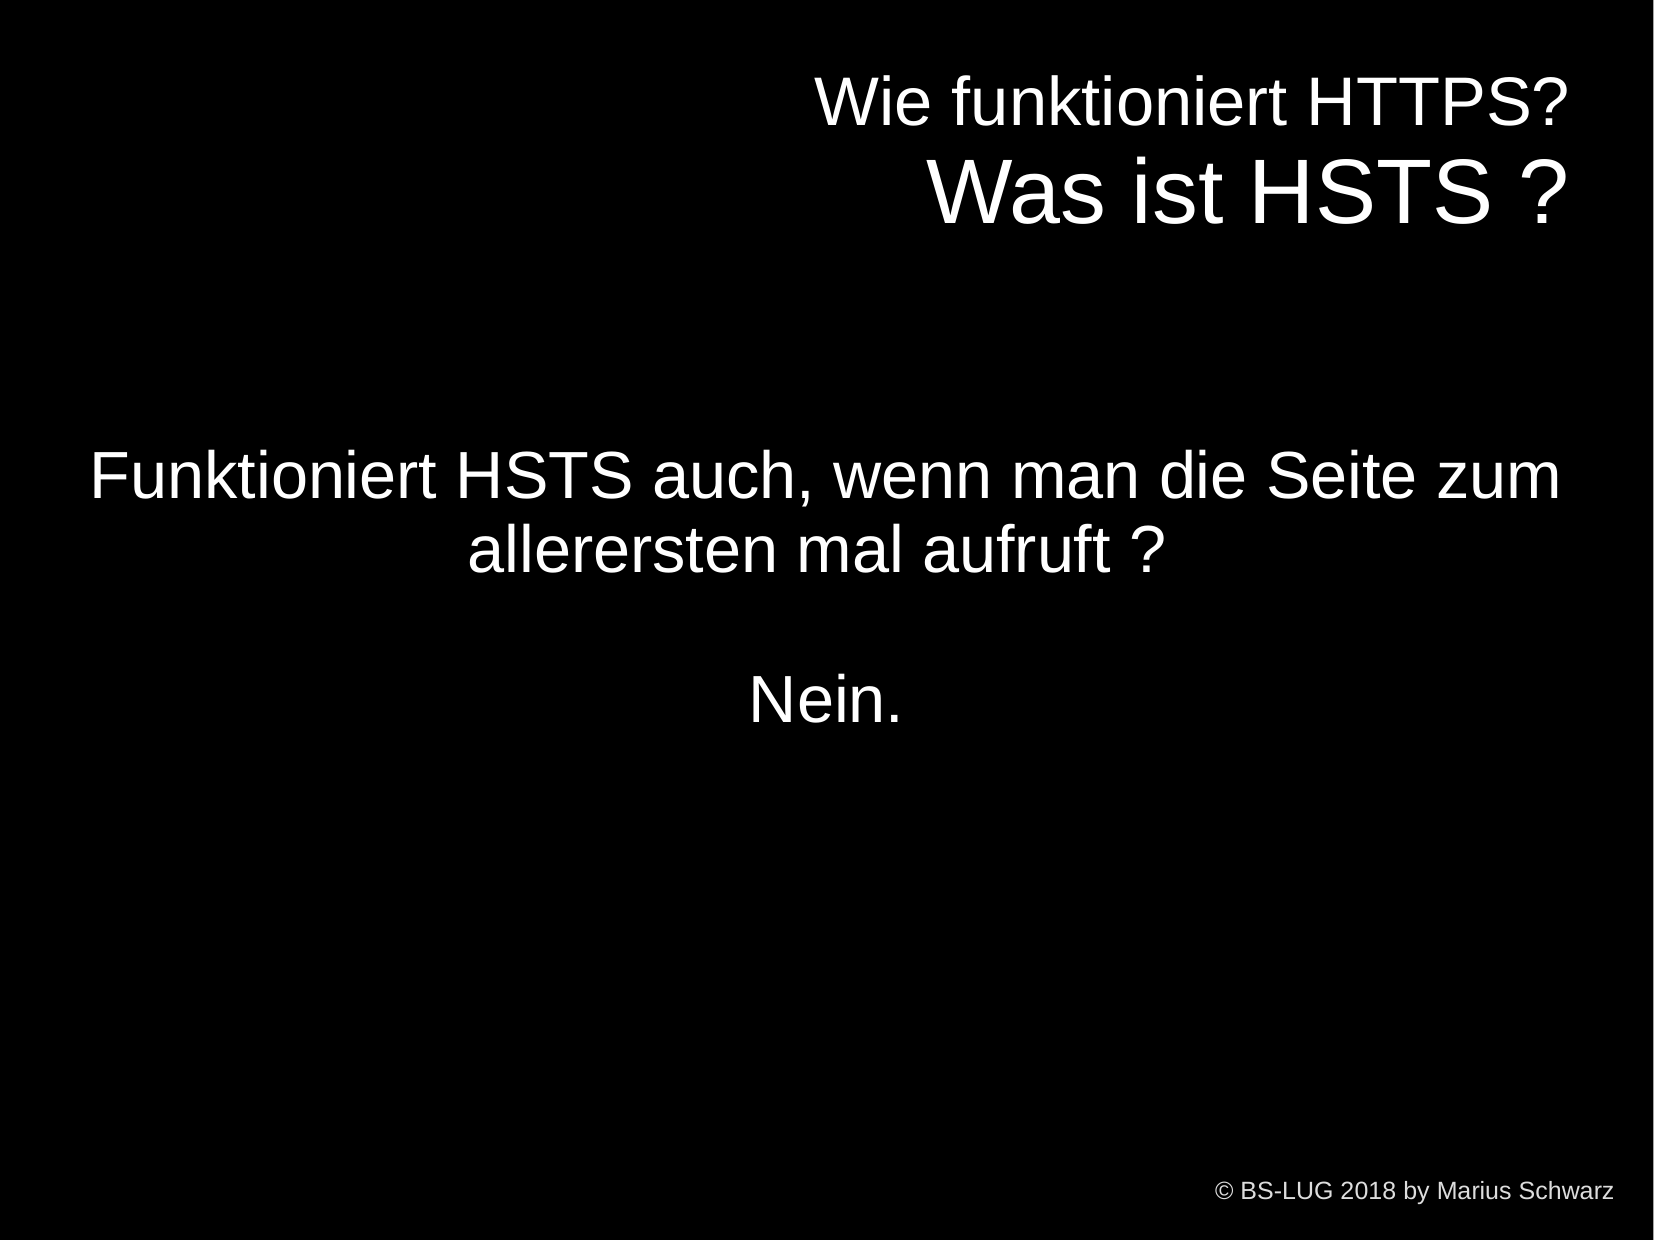

# Wie funktioniert HTTPS? Was ist HSTS ?
Funktioniert HSTS auch, wenn man die Seite zum allerersten mal aufruft ?
Nein.
© BS-LUG 2018 by Marius Schwarz